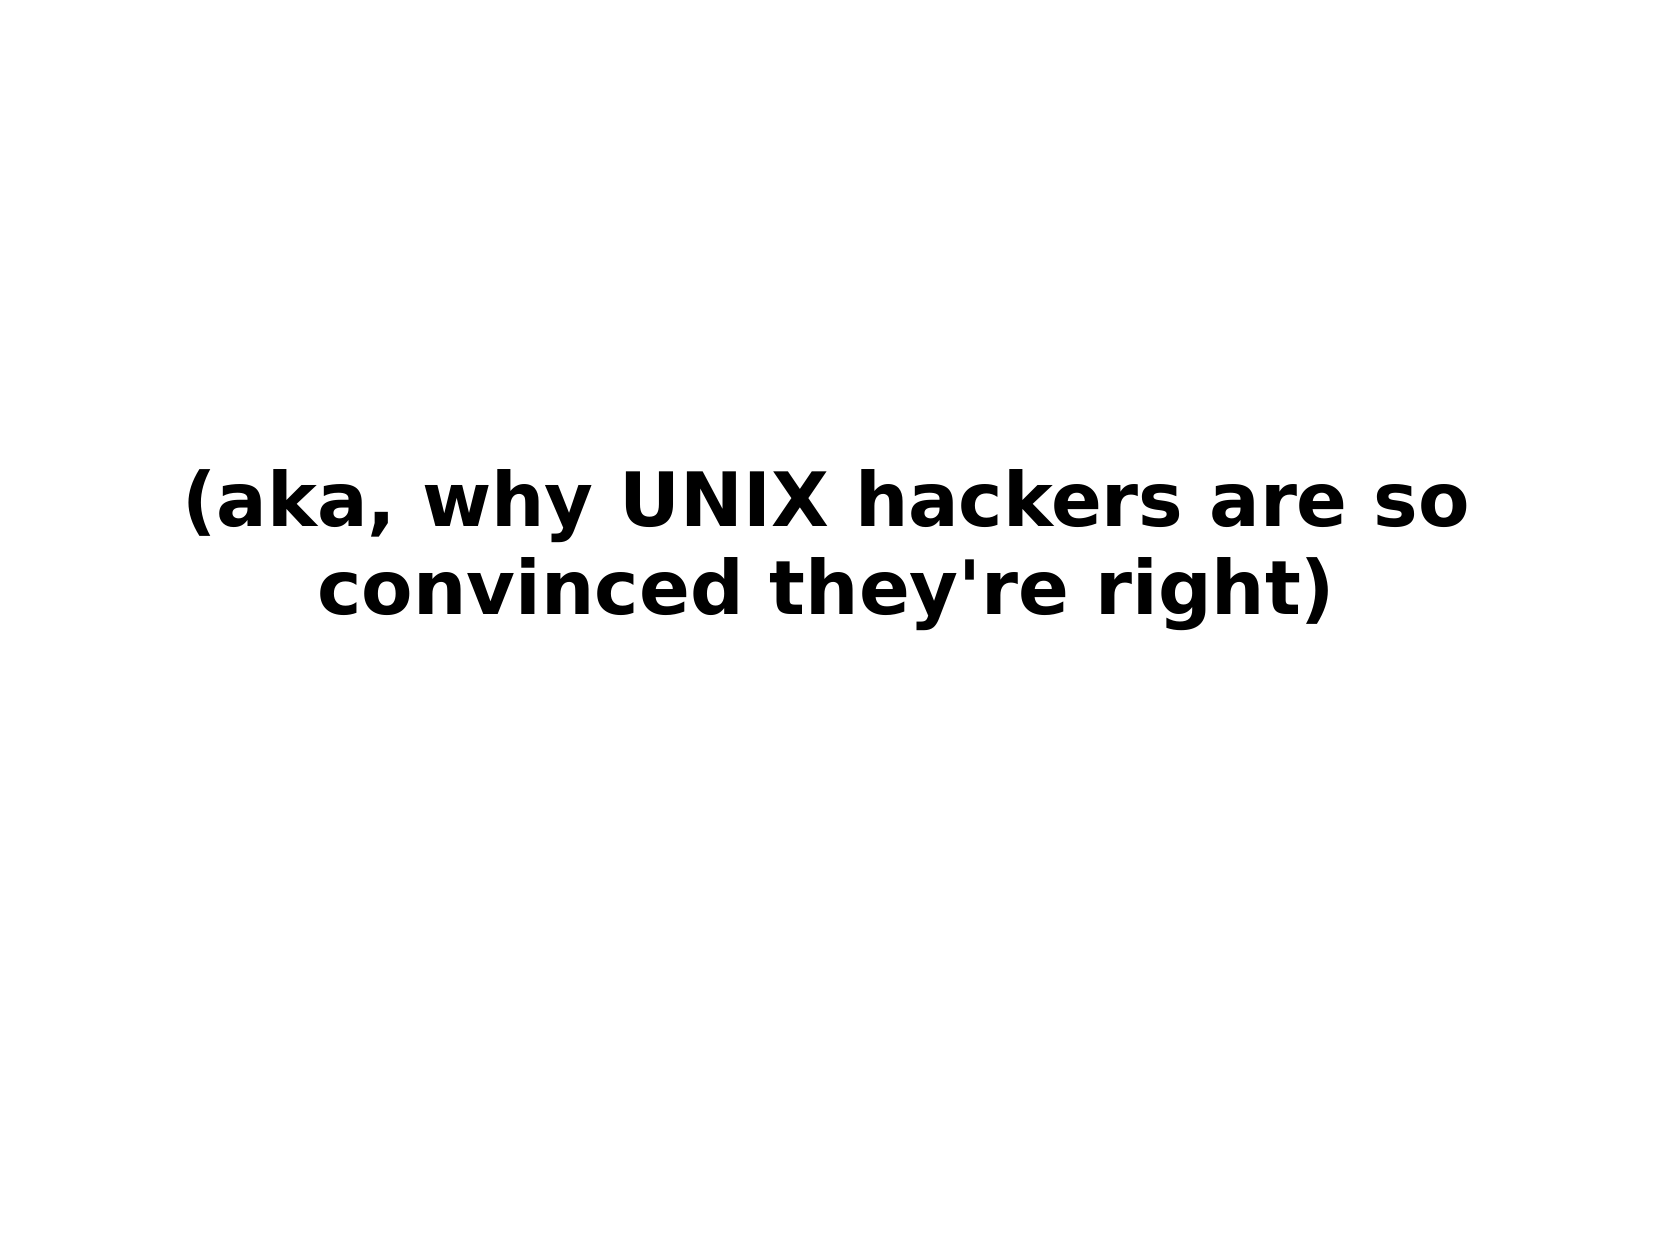

(aka, why UNIX hackers are so convinced they're right)